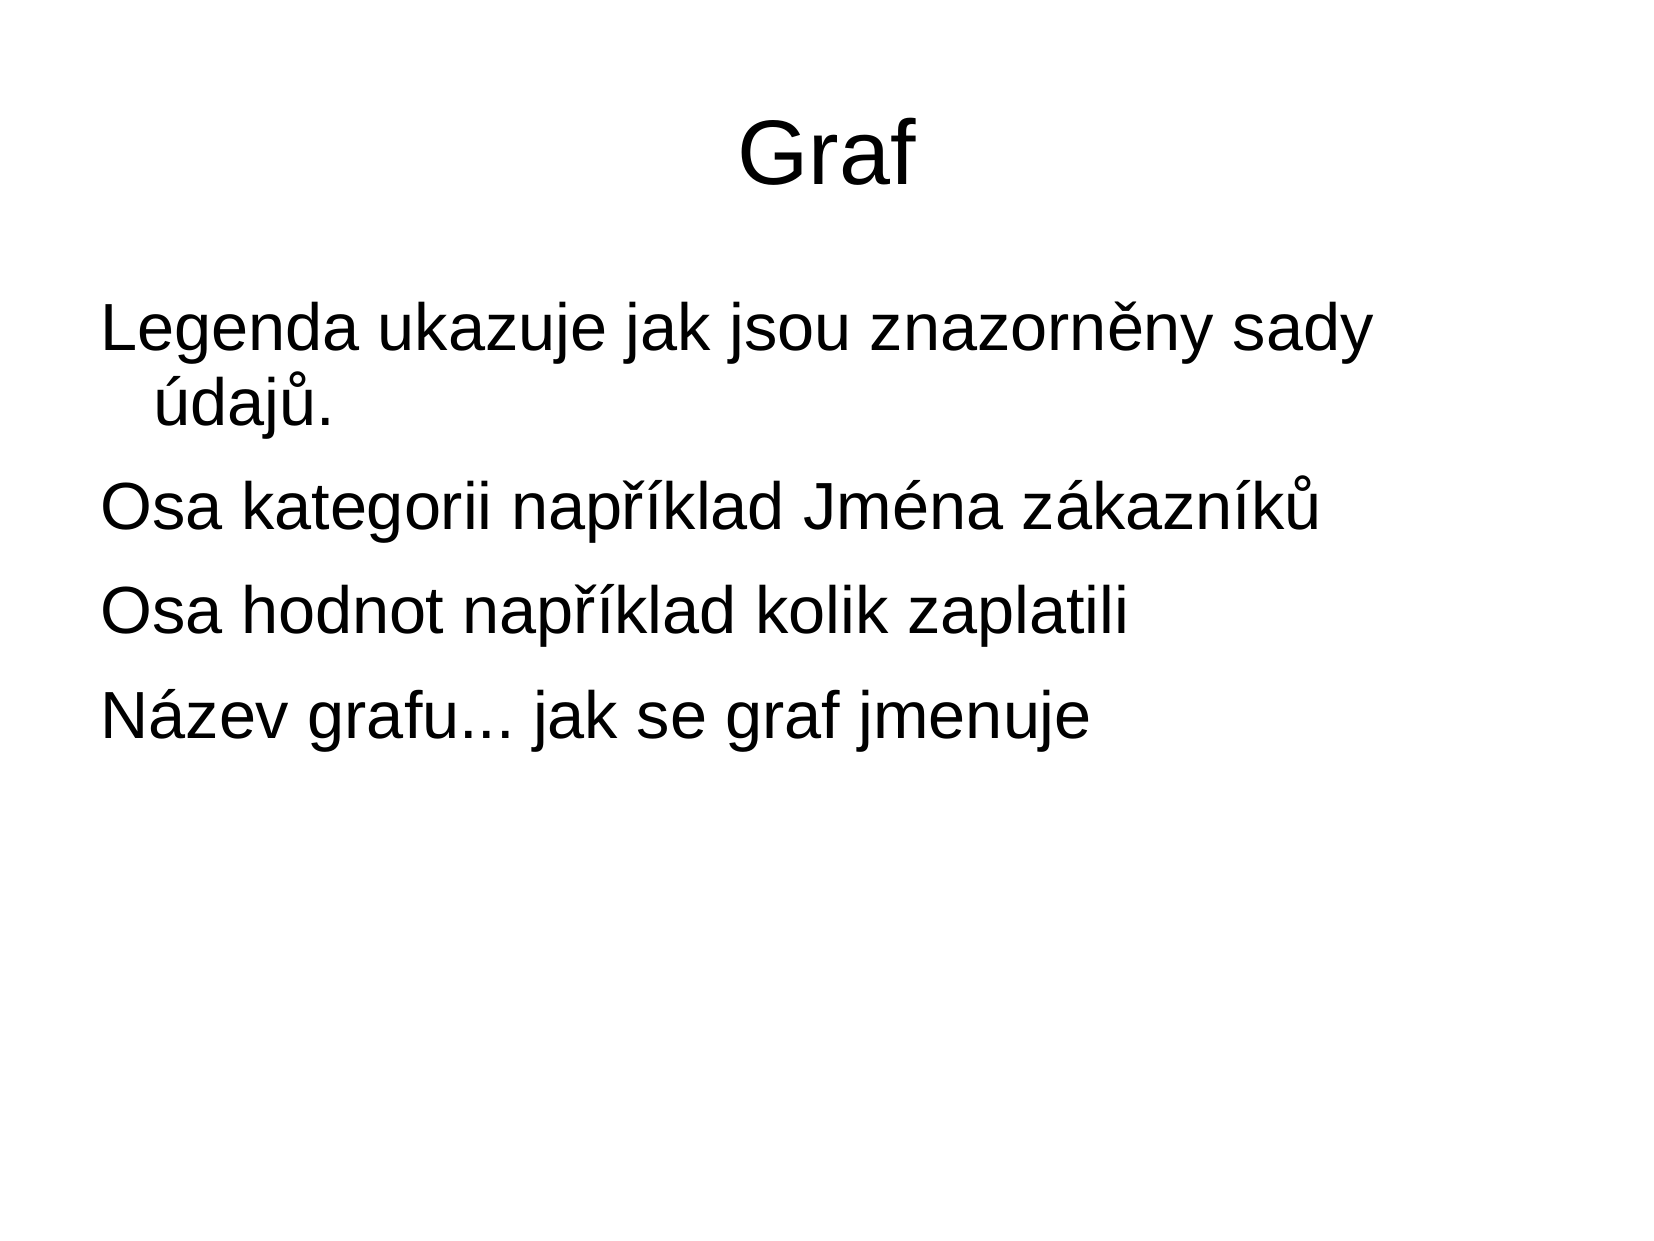

# Graf
Legenda ukazuje jak jsou znazorněny sady údajů.
Osa kategorii například Jména zákazníků
Osa hodnot například kolik zaplatili
Název grafu... jak se graf jmenuje